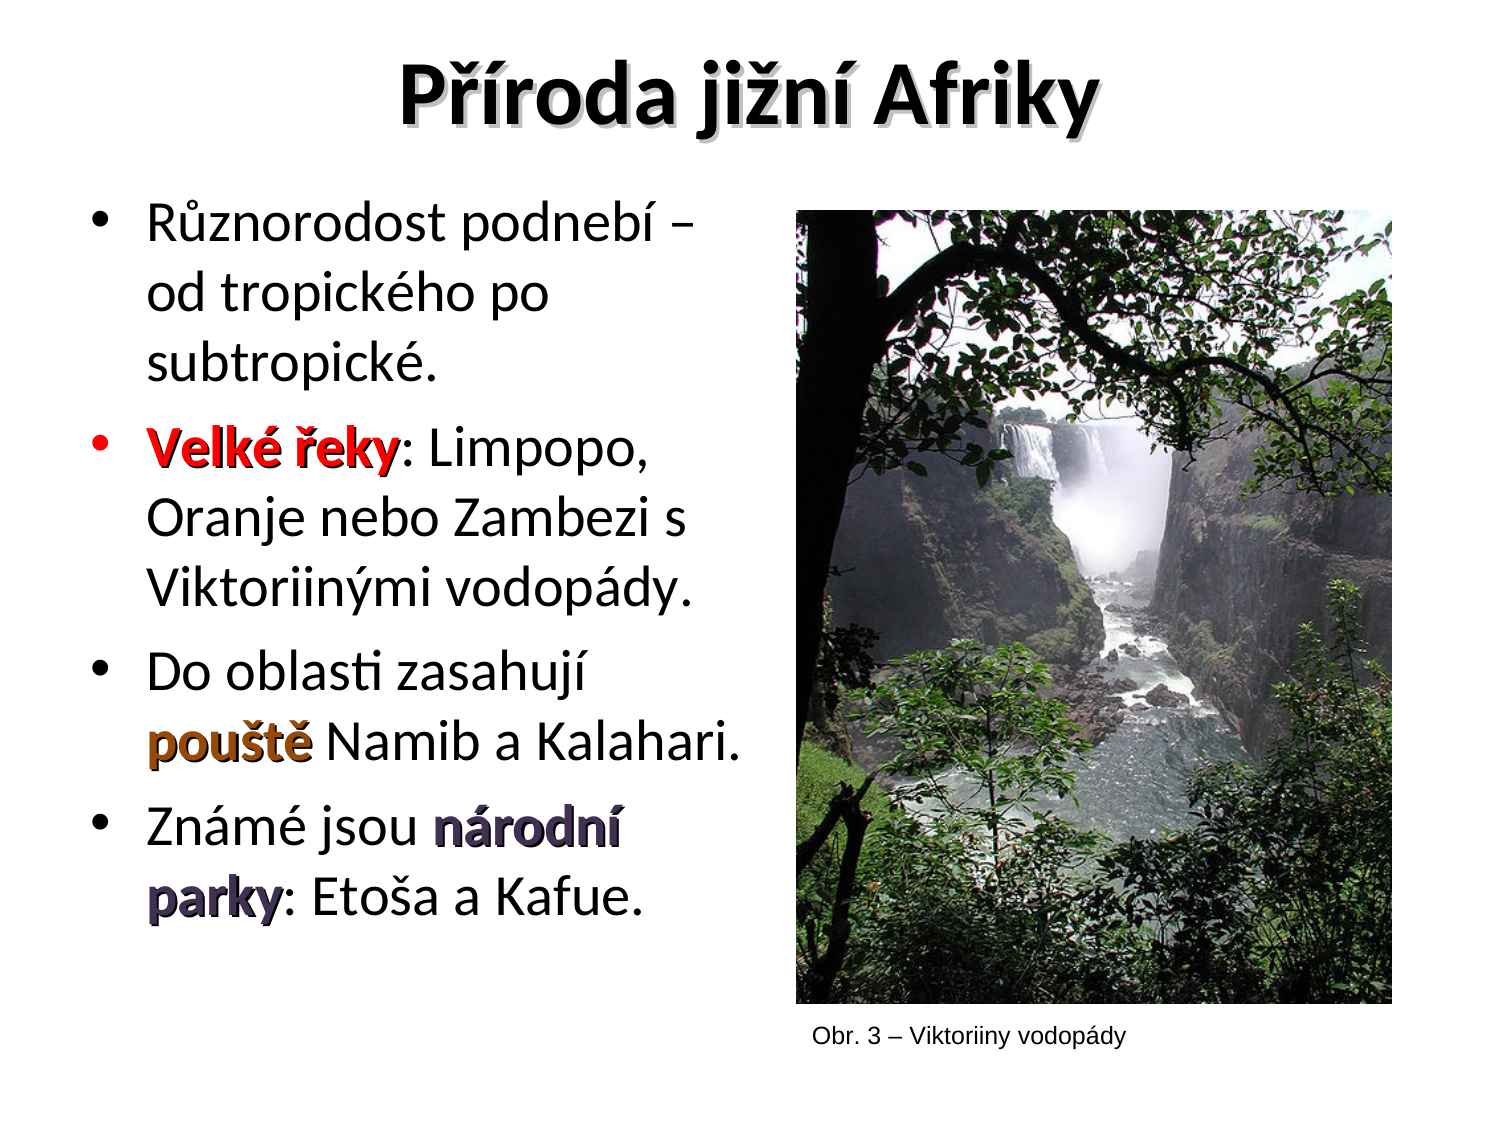

# Příroda jižní Afriky
Různorodost podnebí – od tropického po subtropické.
Velké řeky: Limpopo, Oranje nebo Zambezi s Viktoriinými vodopády.
Do oblasti zasahují pouště Namib a Kalahari.
Známé jsou národní parky: Etoša a Kafue.
Obr. 3 – Viktoriiny vodopády